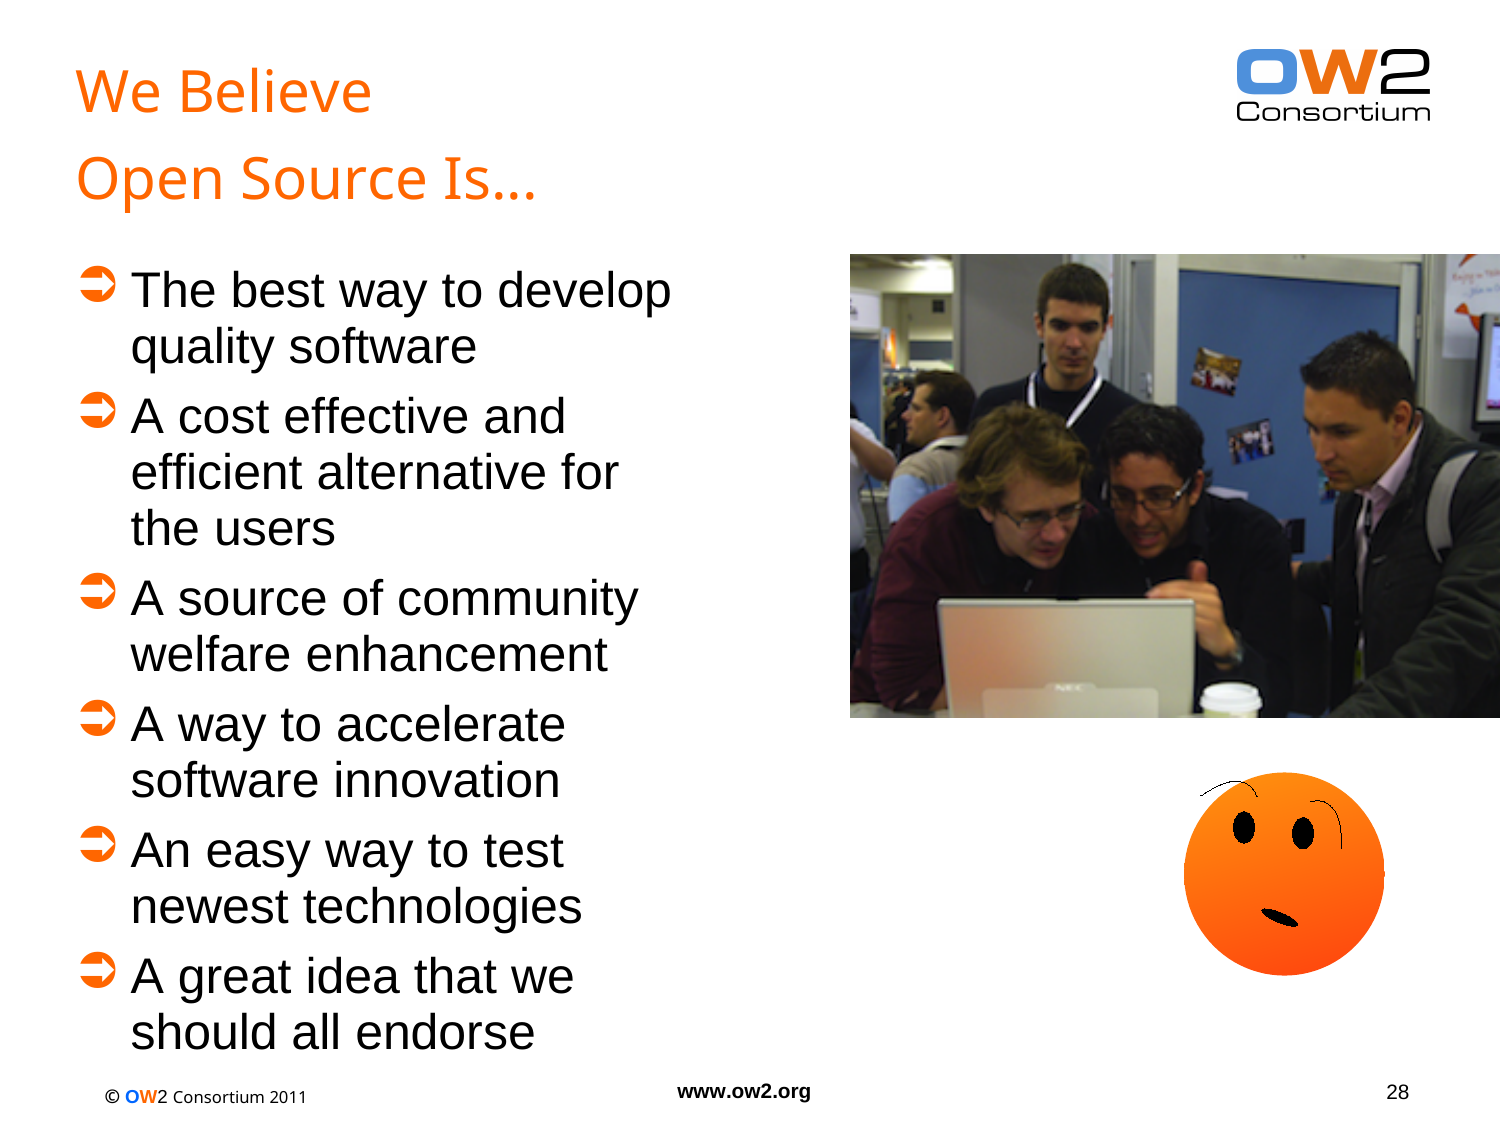

# We Believe Open Source Is...
The best way to develop quality software
A cost effective and efficient alternative for the users
A source of community welfare enhancement
A way to accelerate software innovation
An easy way to test newest technologies
A great idea that we should all endorse
28